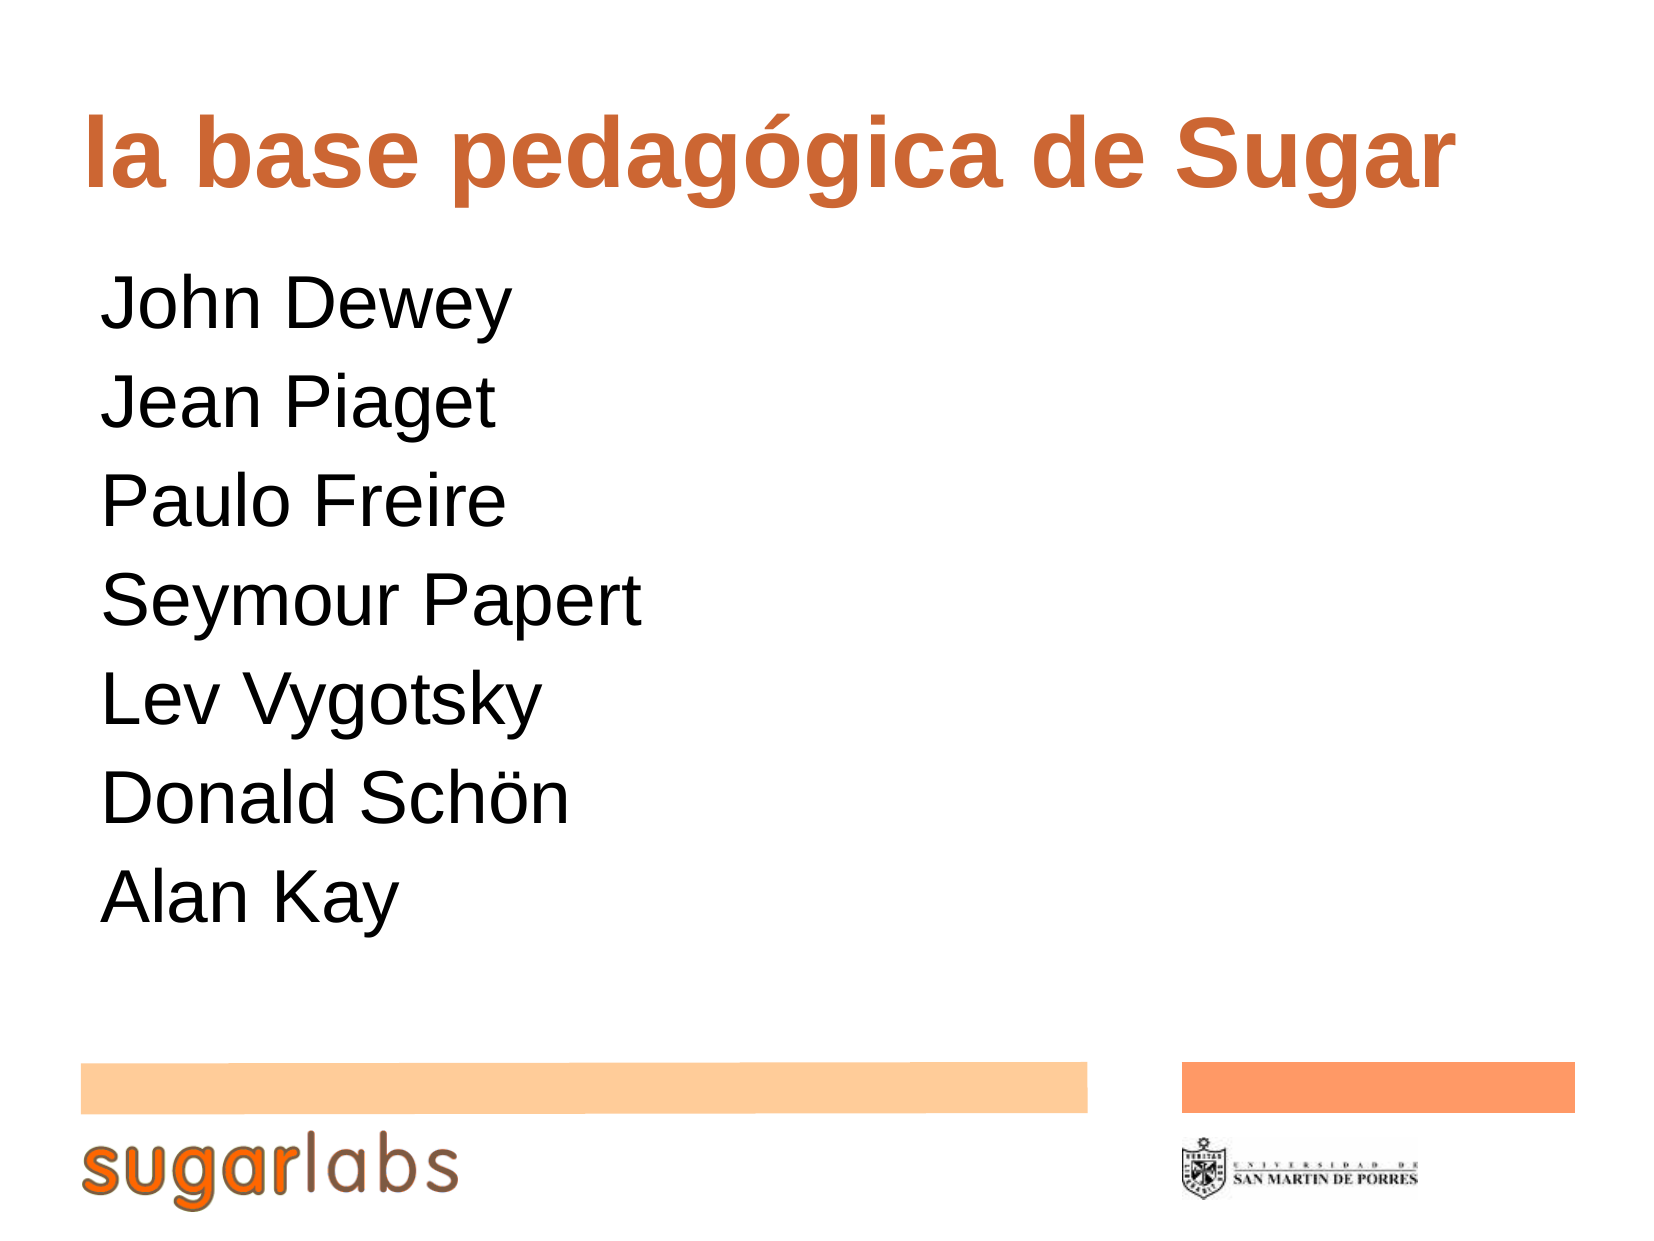

# la base pedagógica de Sugar
John Dewey
Jean Piaget
Paulo Freire
Seymour Papert
Lev Vygotsky
Donald Schön
Alan Kay